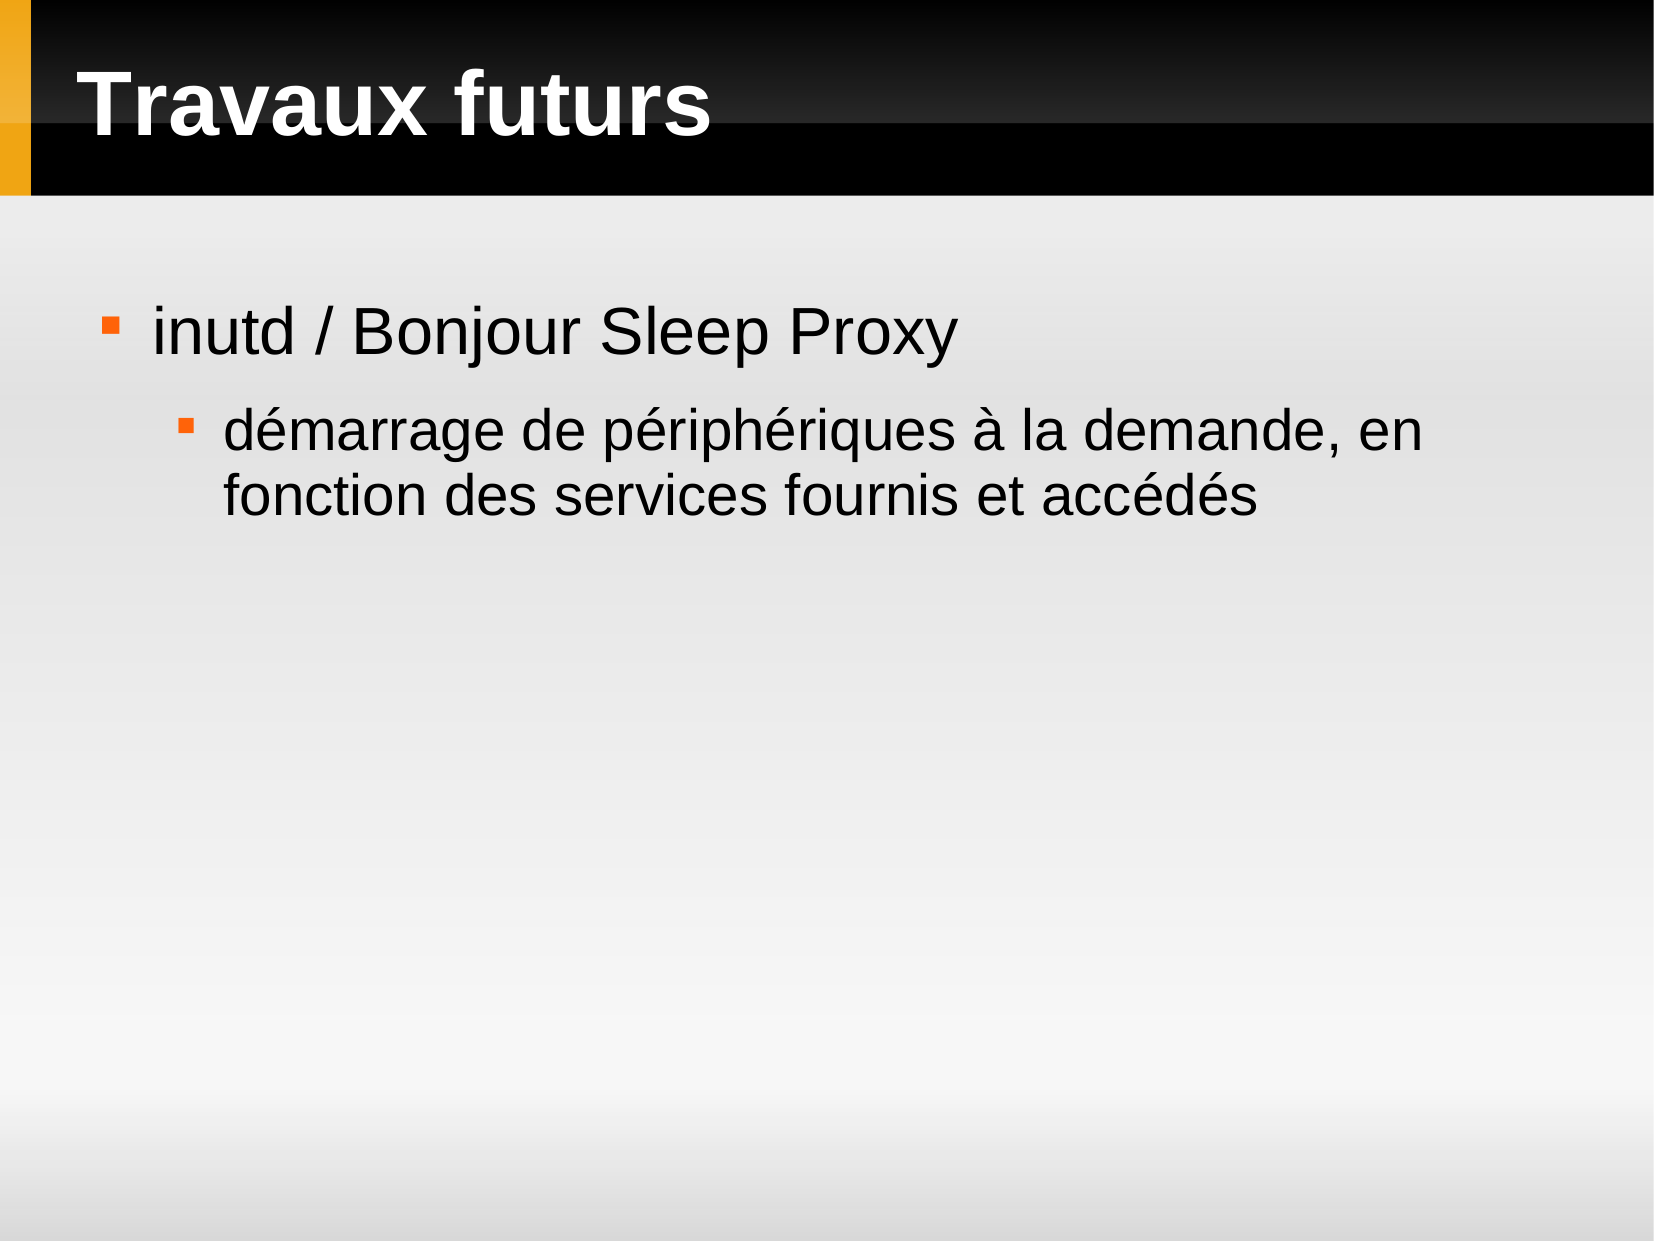

# Travaux futurs
inutd / Bonjour Sleep Proxy
démarrage de périphériques à la demande, en fonction des services fournis et accédés